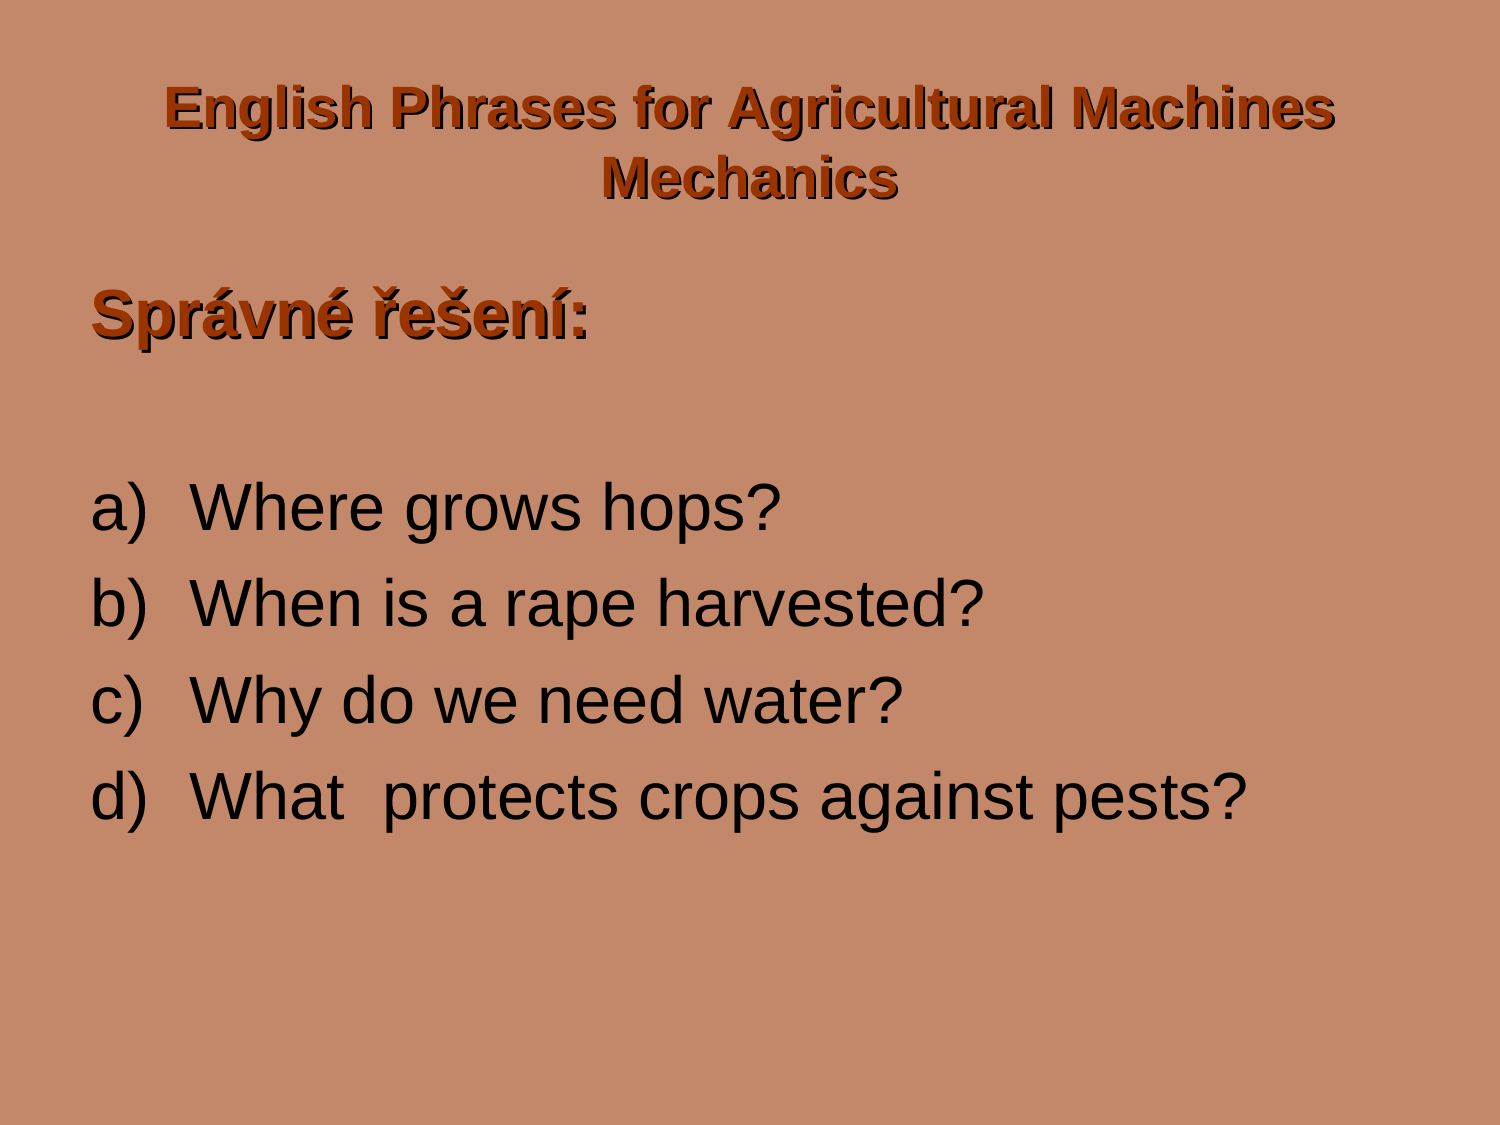

# English Phrases for Agricultural Machines Mechanics
Správné řešení:
Where grows hops?
When is a rape harvested?
Why do we need water?
What protects crops against pests?